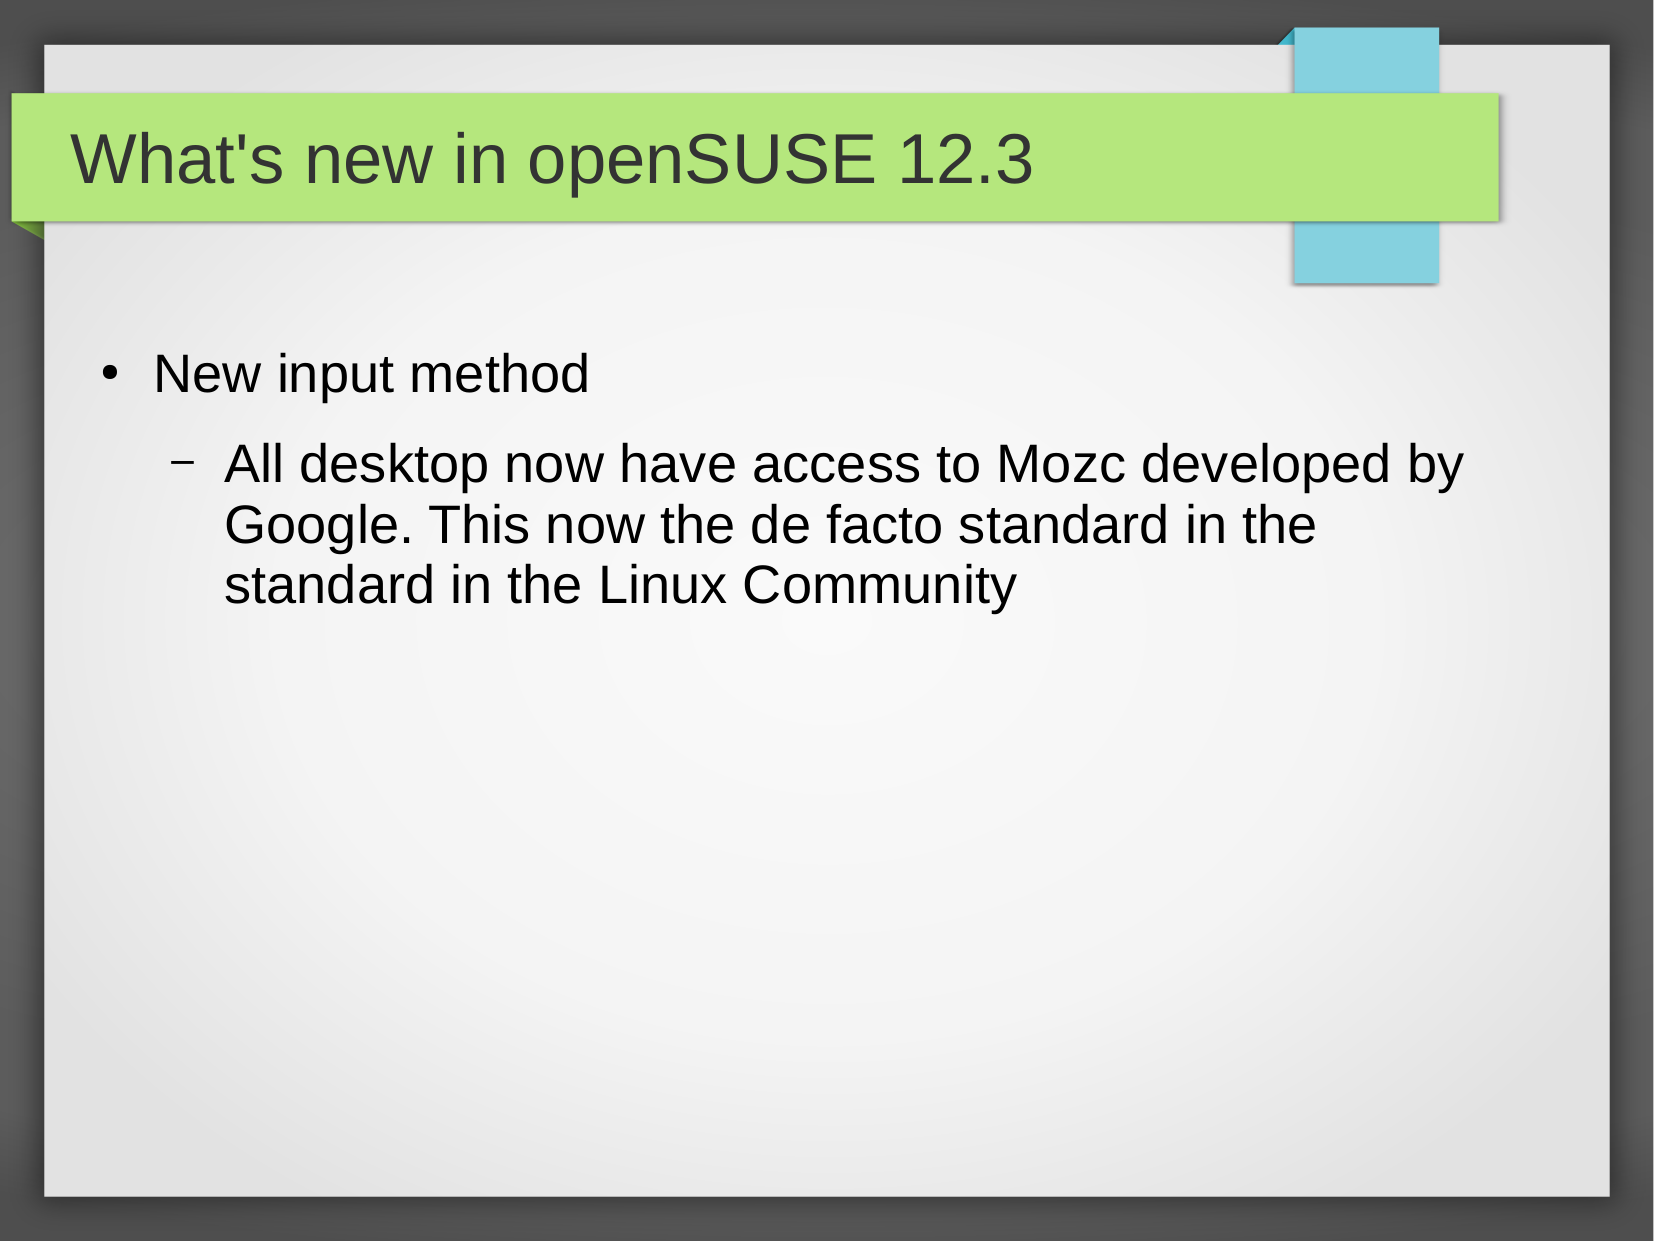

# What's new in openSUSE 12.3
New input method
All desktop now have access to Mozc developed by Google. This now the de facto standard in the standard in the Linux Community